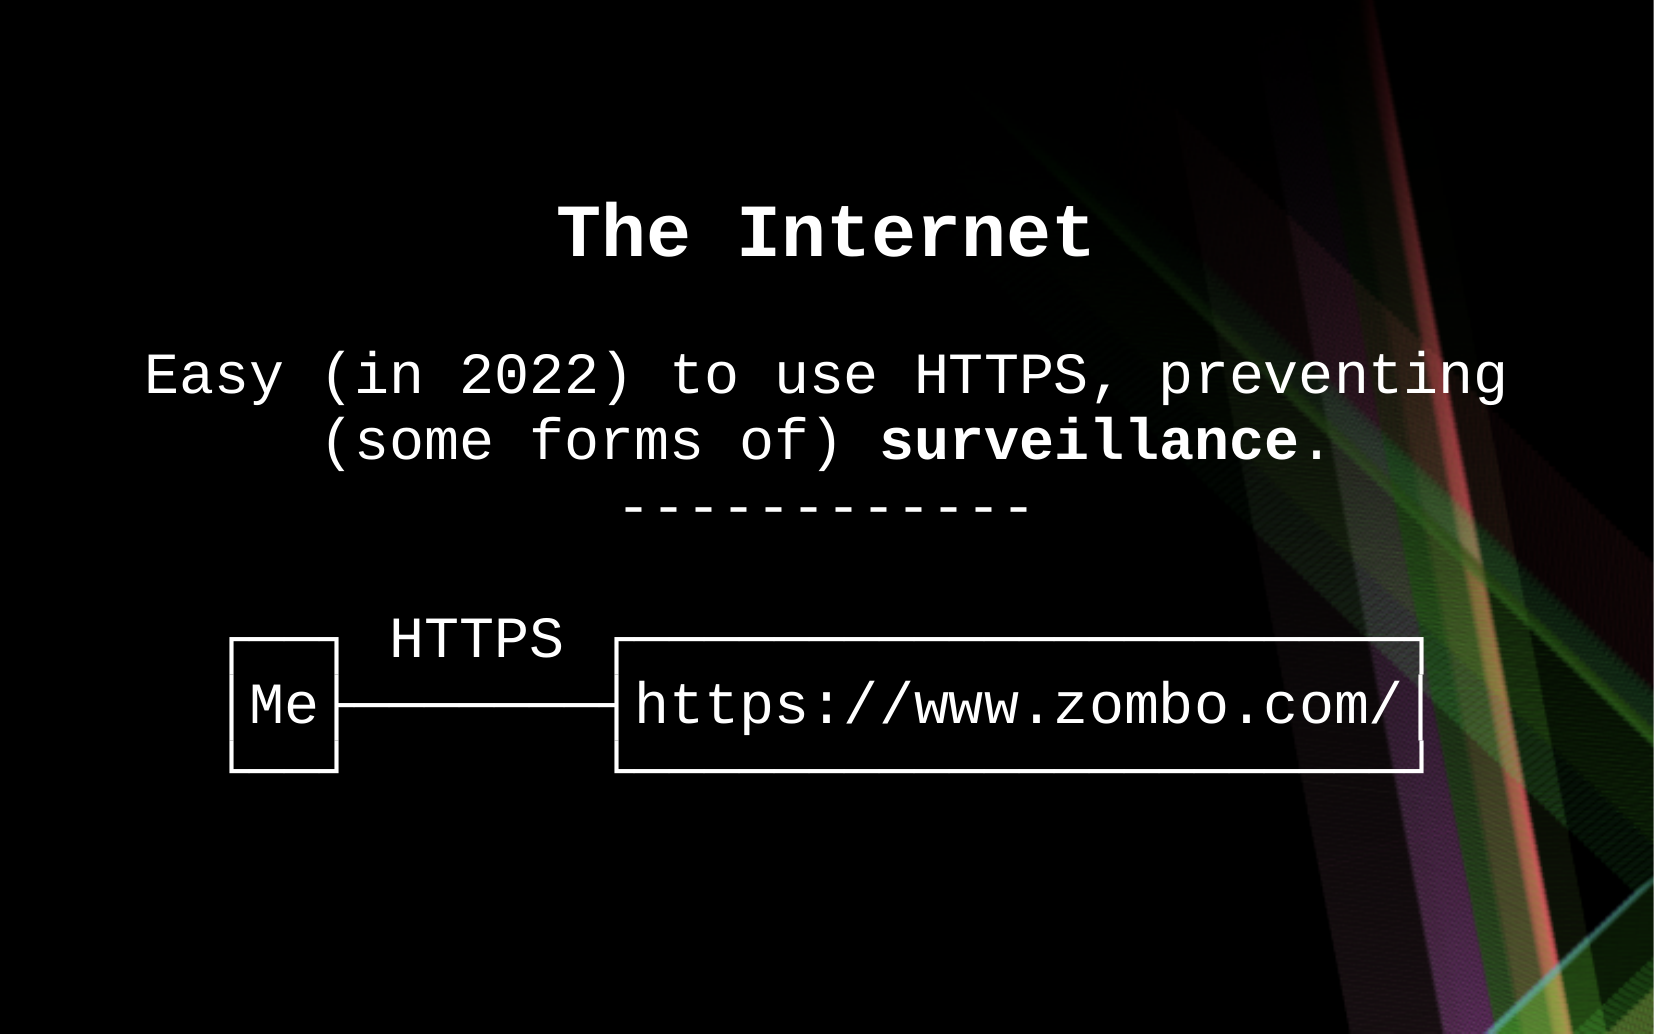

# The Internet
Easy (in 2022) to use HTTPS, preventing (some forms of) surveillance.
------------
┌──┐ HTTPS ┌──────────────────────┐
│Me├───────┤https://www.zombo.com/│
└──┘ └──────────────────────┘